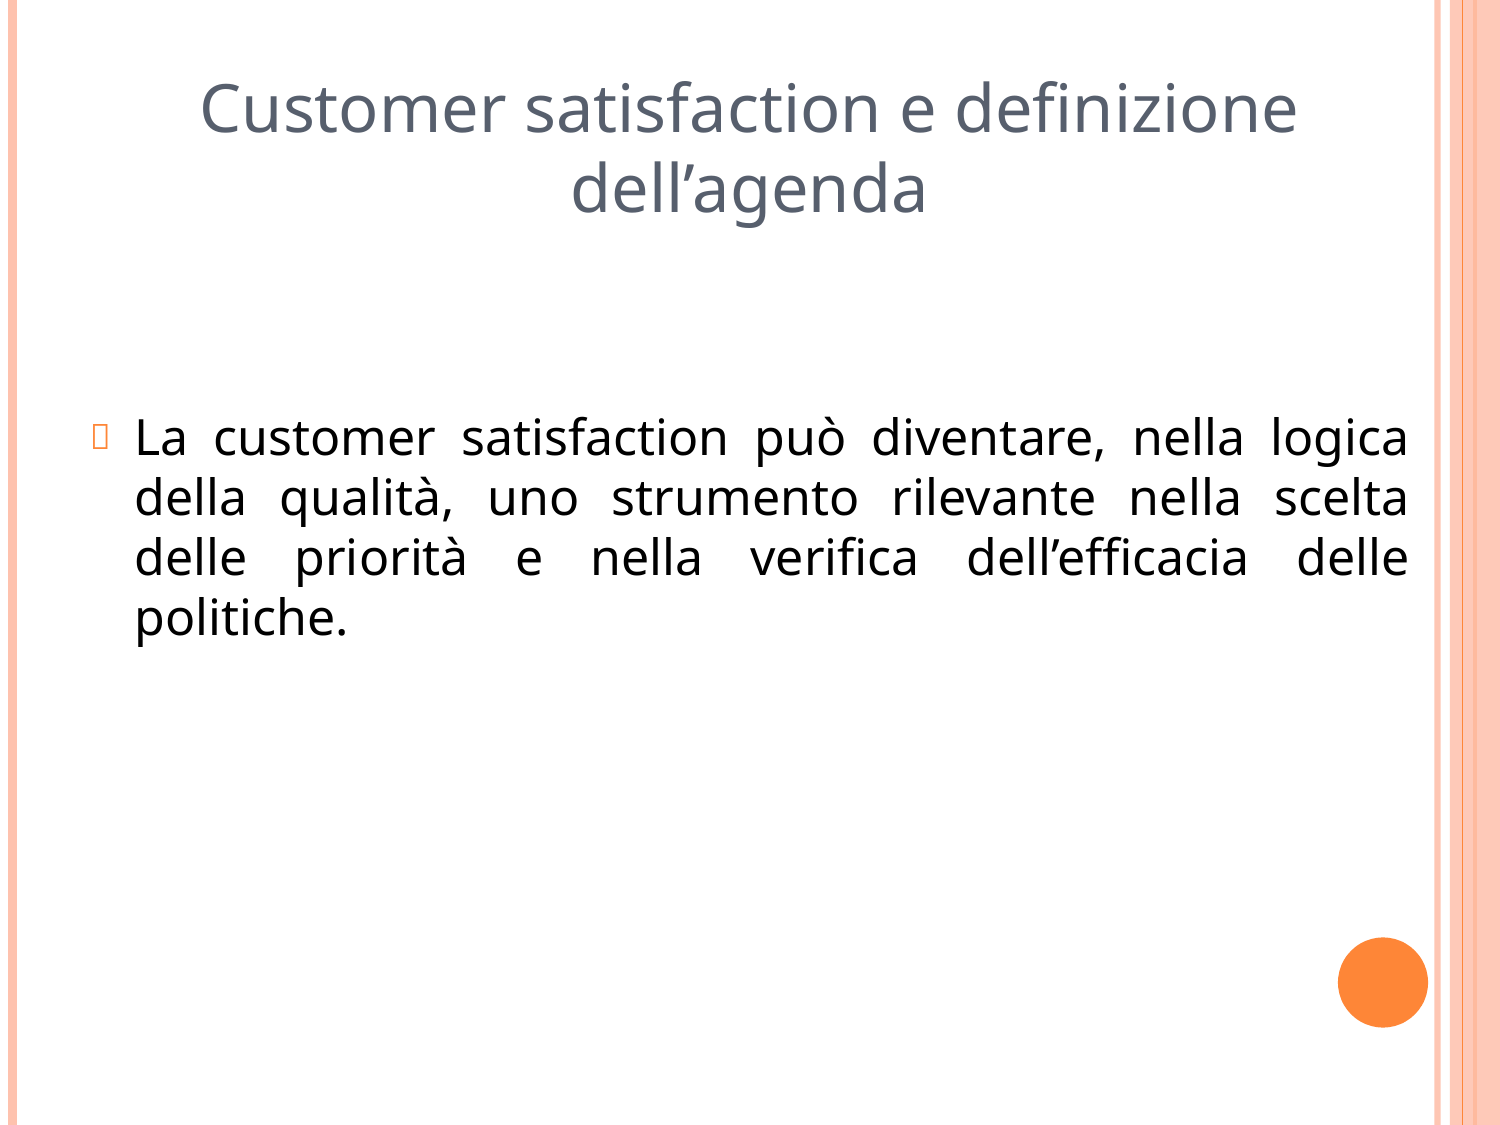

# Customer satisfaction e definizione dell’agenda
La customer satisfaction può diventare, nella logica della qualità, uno strumento rilevante nella scelta delle priorità e nella verifica dell’efficacia delle politiche.